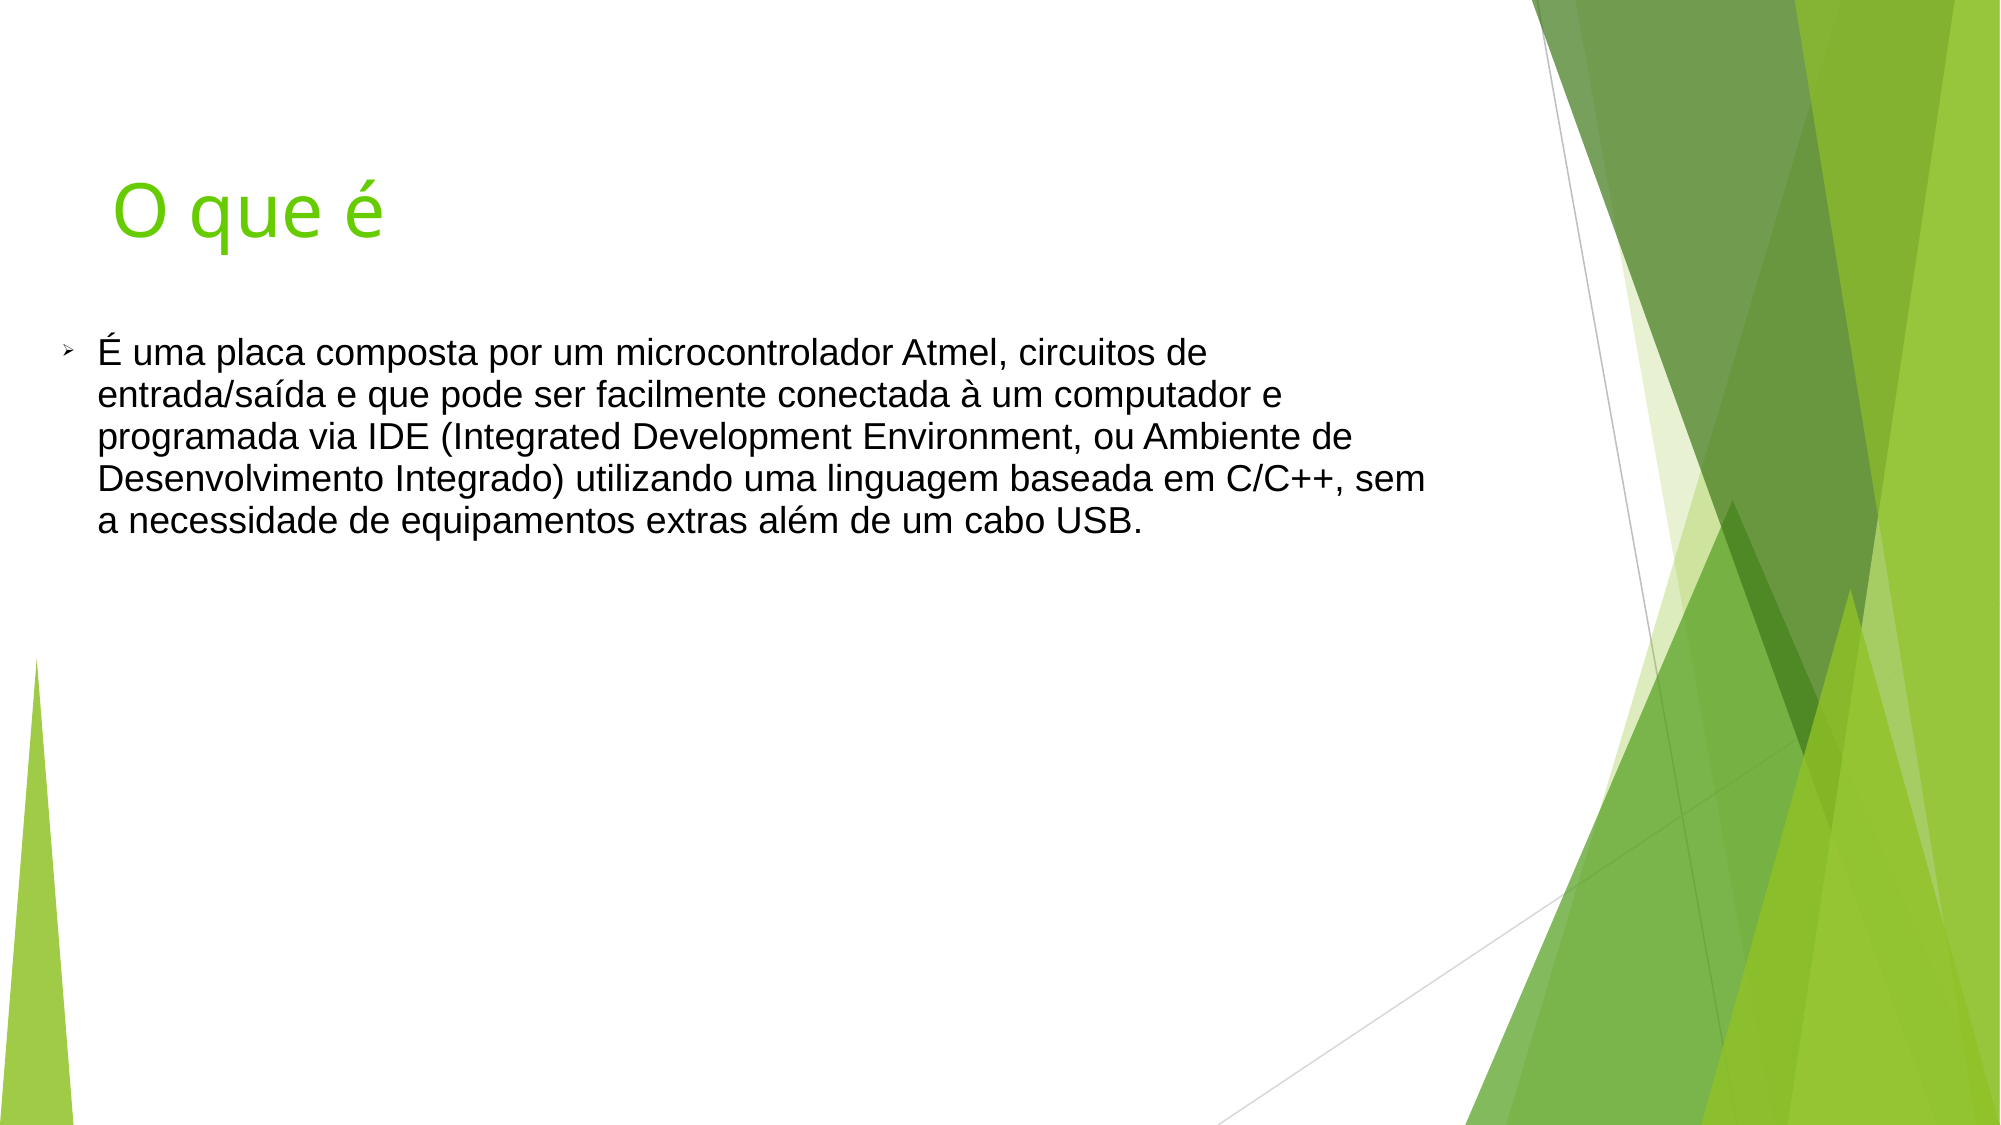

# O que é
É uma placa composta por um microcontrolador Atmel, circuitos de entrada/saída e que pode ser facilmente conectada à um computador e programada via IDE (Integrated Development Environment, ou Ambiente de Desenvolvimento Integrado) utilizando uma linguagem baseada em C/C++, sem a necessidade de equipamentos extras além de um cabo USB.